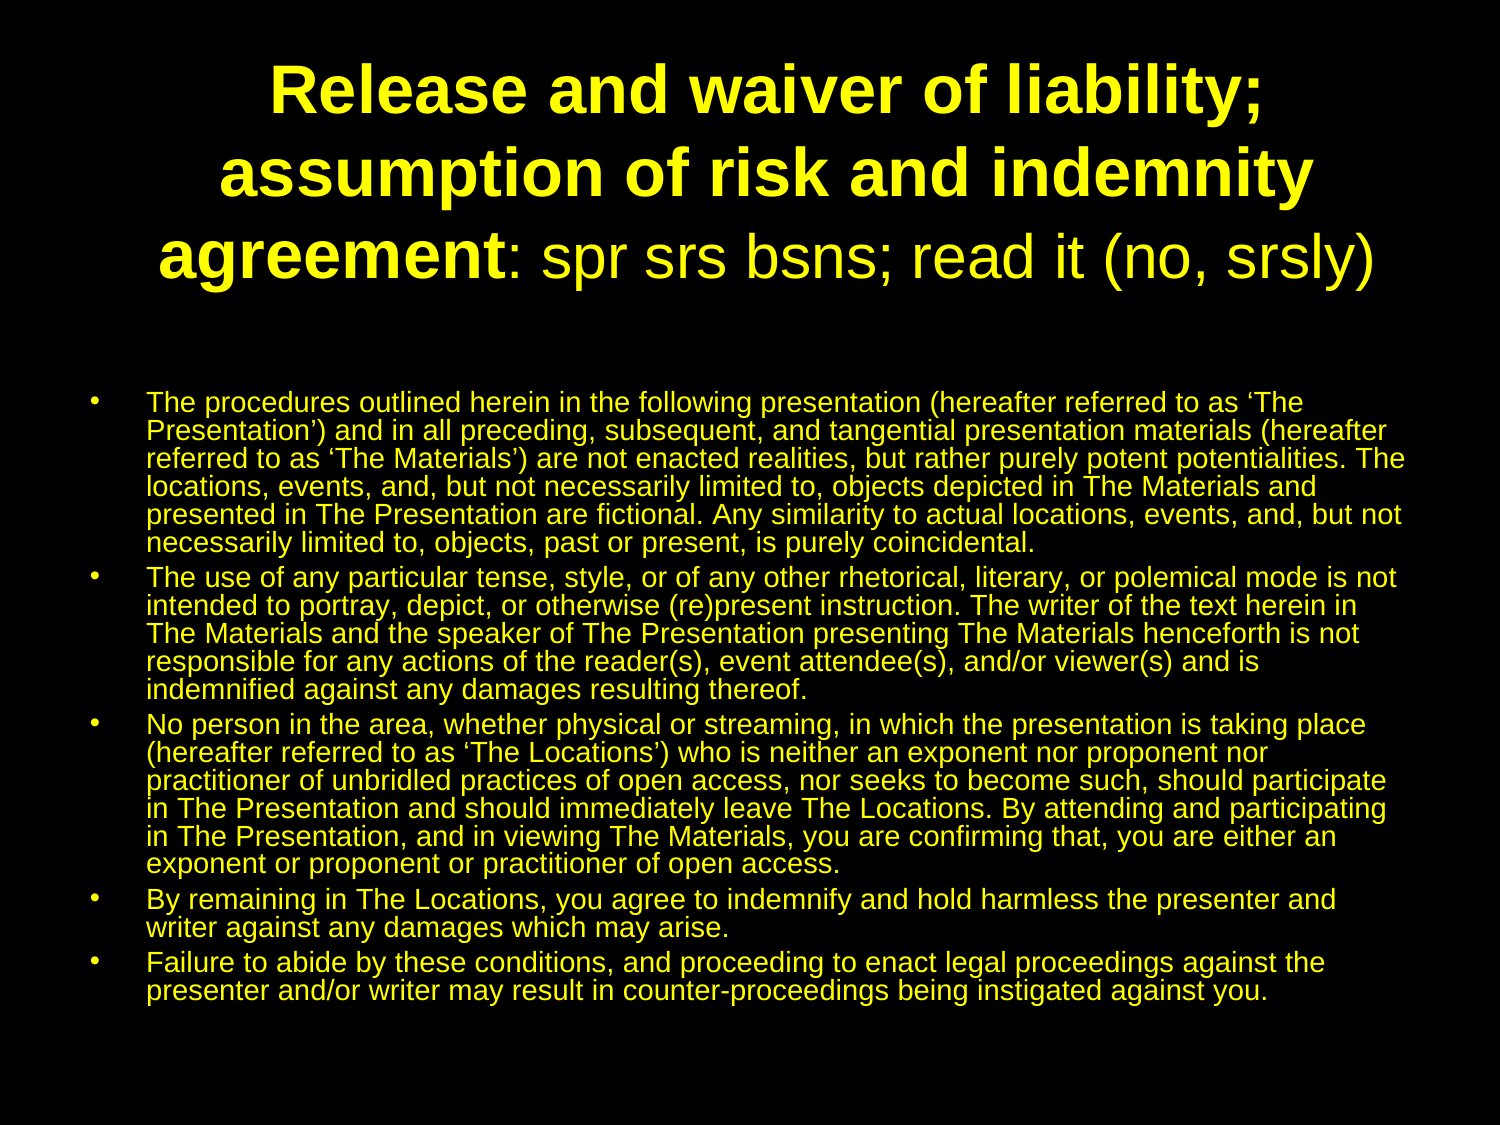

# Release and waiver of liability; assumption of risk and indemnity agreement: spr srs bsns; read it (no, srsly)
The procedures outlined herein in the following presentation (hereafter referred to as ‘The Presentation’) and in all preceding, subsequent, and tangential presentation materials (hereafter referred to as ‘The Materials’) are not enacted realities, but rather purely potent potentialities. The locations, events, and, but not necessarily limited to, objects depicted in The Materials and presented in The Presentation are fictional. Any similarity to actual locations, events, and, but not necessarily limited to, objects, past or present, is purely coincidental.
The use of any particular tense, style, or of any other rhetorical, literary, or polemical mode is not intended to portray, depict, or otherwise (re)present instruction. The writer of the text herein in The Materials and the speaker of The Presentation presenting The Materials henceforth is not responsible for any actions of the reader(s), event attendee(s), and/or viewer(s) and is indemnified against any damages resulting thereof.
No person in the area, whether physical or streaming, in which the presentation is taking place (hereafter referred to as ‘The Locations’) who is neither an exponent nor proponent nor practitioner of unbridled practices of open access, nor seeks to become such, should participate in The Presentation and should immediately leave The Locations. By attending and participating in The Presentation, and in viewing The Materials, you are confirming that, you are either an exponent or proponent or practitioner of open access.
By remaining in The Locations, you agree to indemnify and hold harmless the presenter and writer against any damages which may arise.
Failure to abide by these conditions, and proceeding to enact legal proceedings against the presenter and/or writer may result in counter-proceedings being instigated against you.